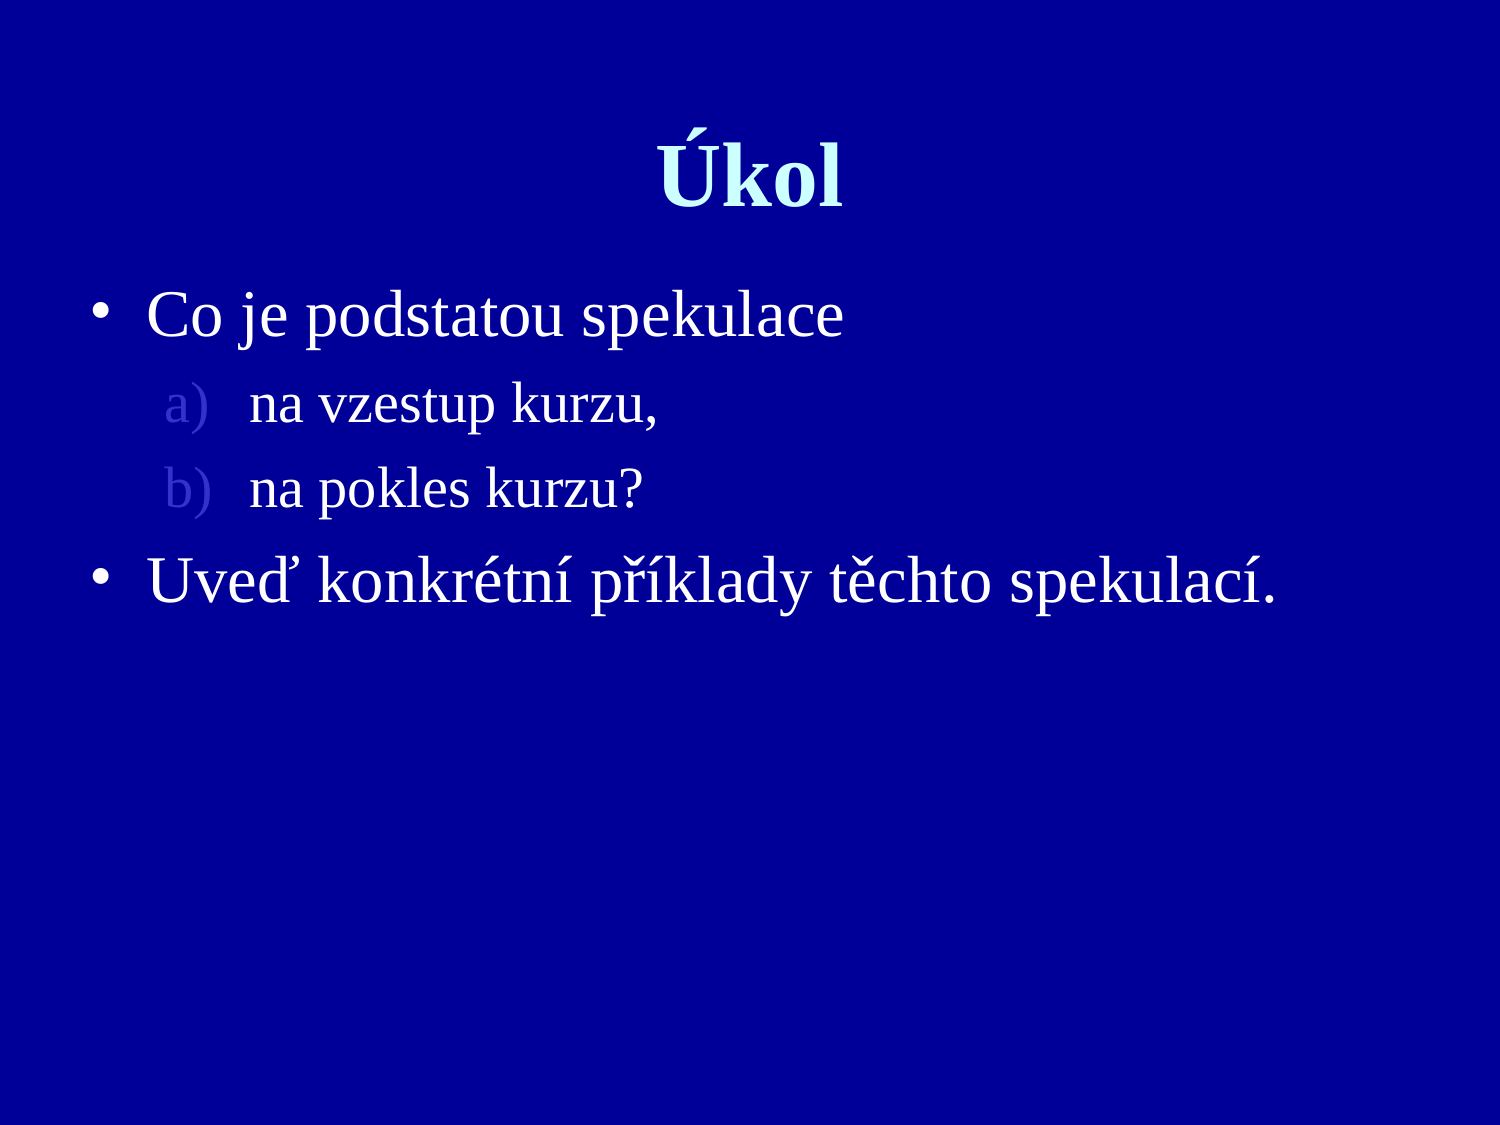

# Úkol
Co je podstatou spekulace
na vzestup kurzu,
na pokles kurzu?
Uveď konkrétní příklady těchto spekulací.